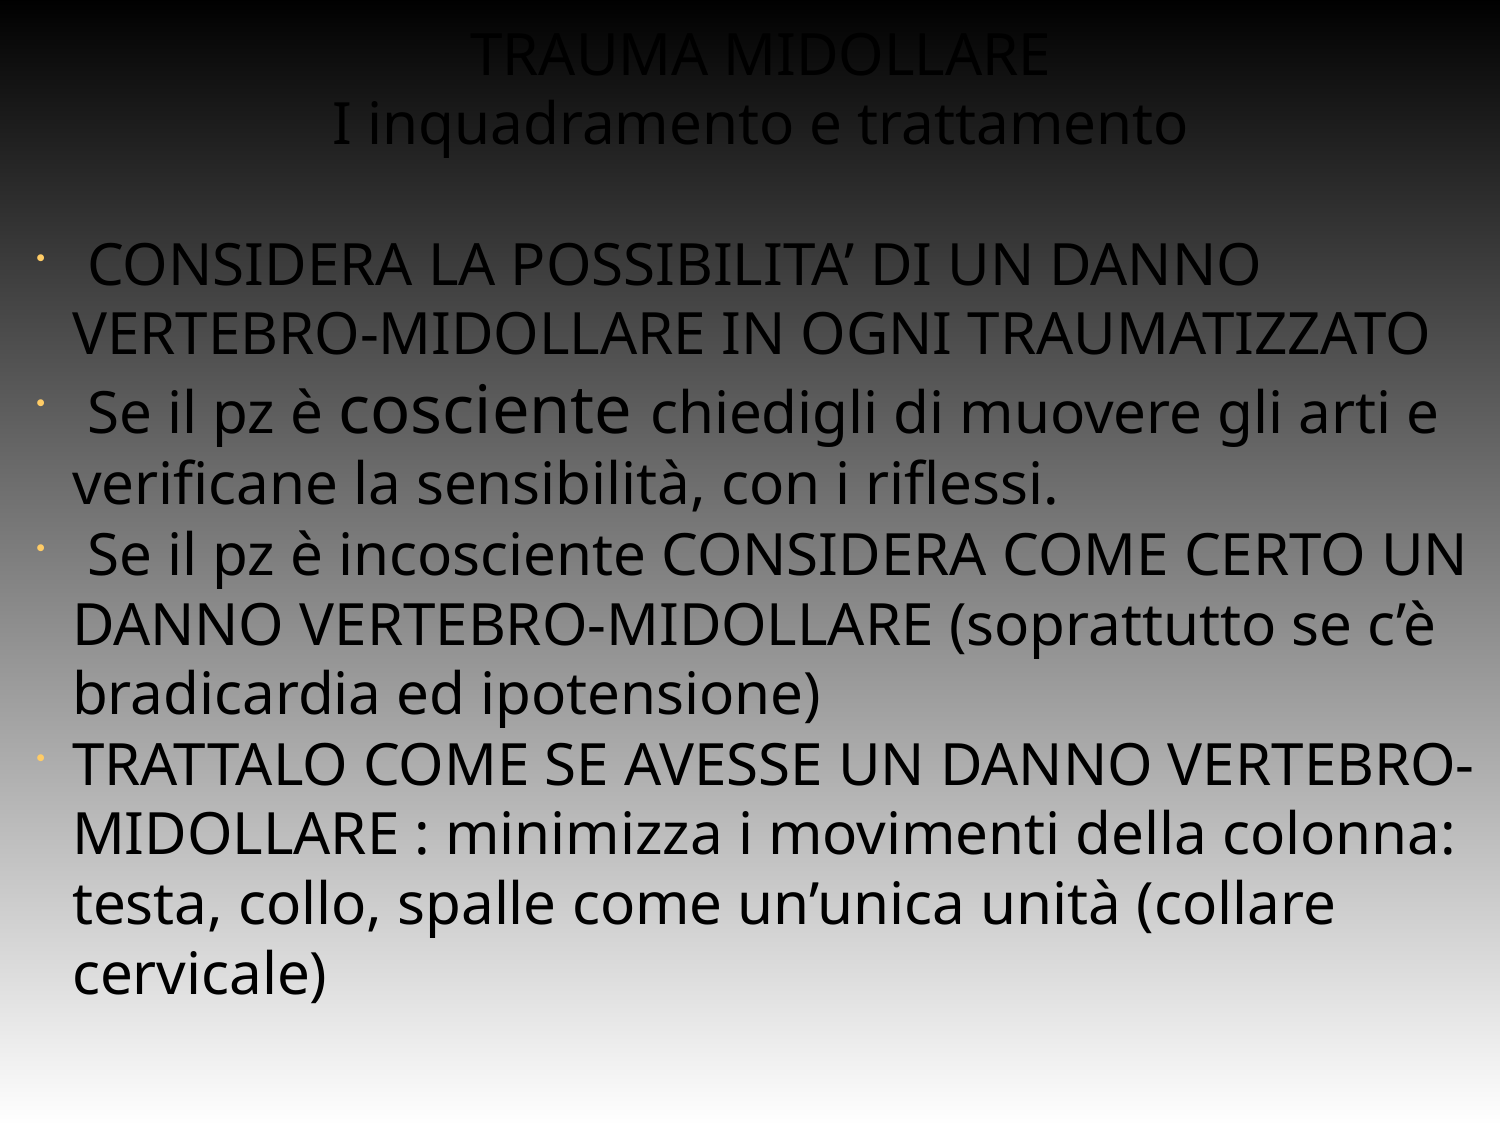

TRAUMA MIDOLLARE
I inquadramento e trattamento
 CONSIDERA LA POSSIBILITA’ DI UN DANNO VERTEBRO-MIDOLLARE IN OGNI TRAUMATIZZATO
 Se il pz è cosciente chiedigli di muovere gli arti e verificane la sensibilità, con i riflessi.
 Se il pz è incosciente CONSIDERA COME CERTO UN DANNO VERTEBRO-MIDOLLARE (soprattutto se c’è bradicardia ed ipotensione)
TRATTALO COME SE AVESSE UN DANNO VERTEBRO-MIDOLLARE : minimizza i movimenti della colonna: testa, collo, spalle come un’unica unità (collare cervicale)